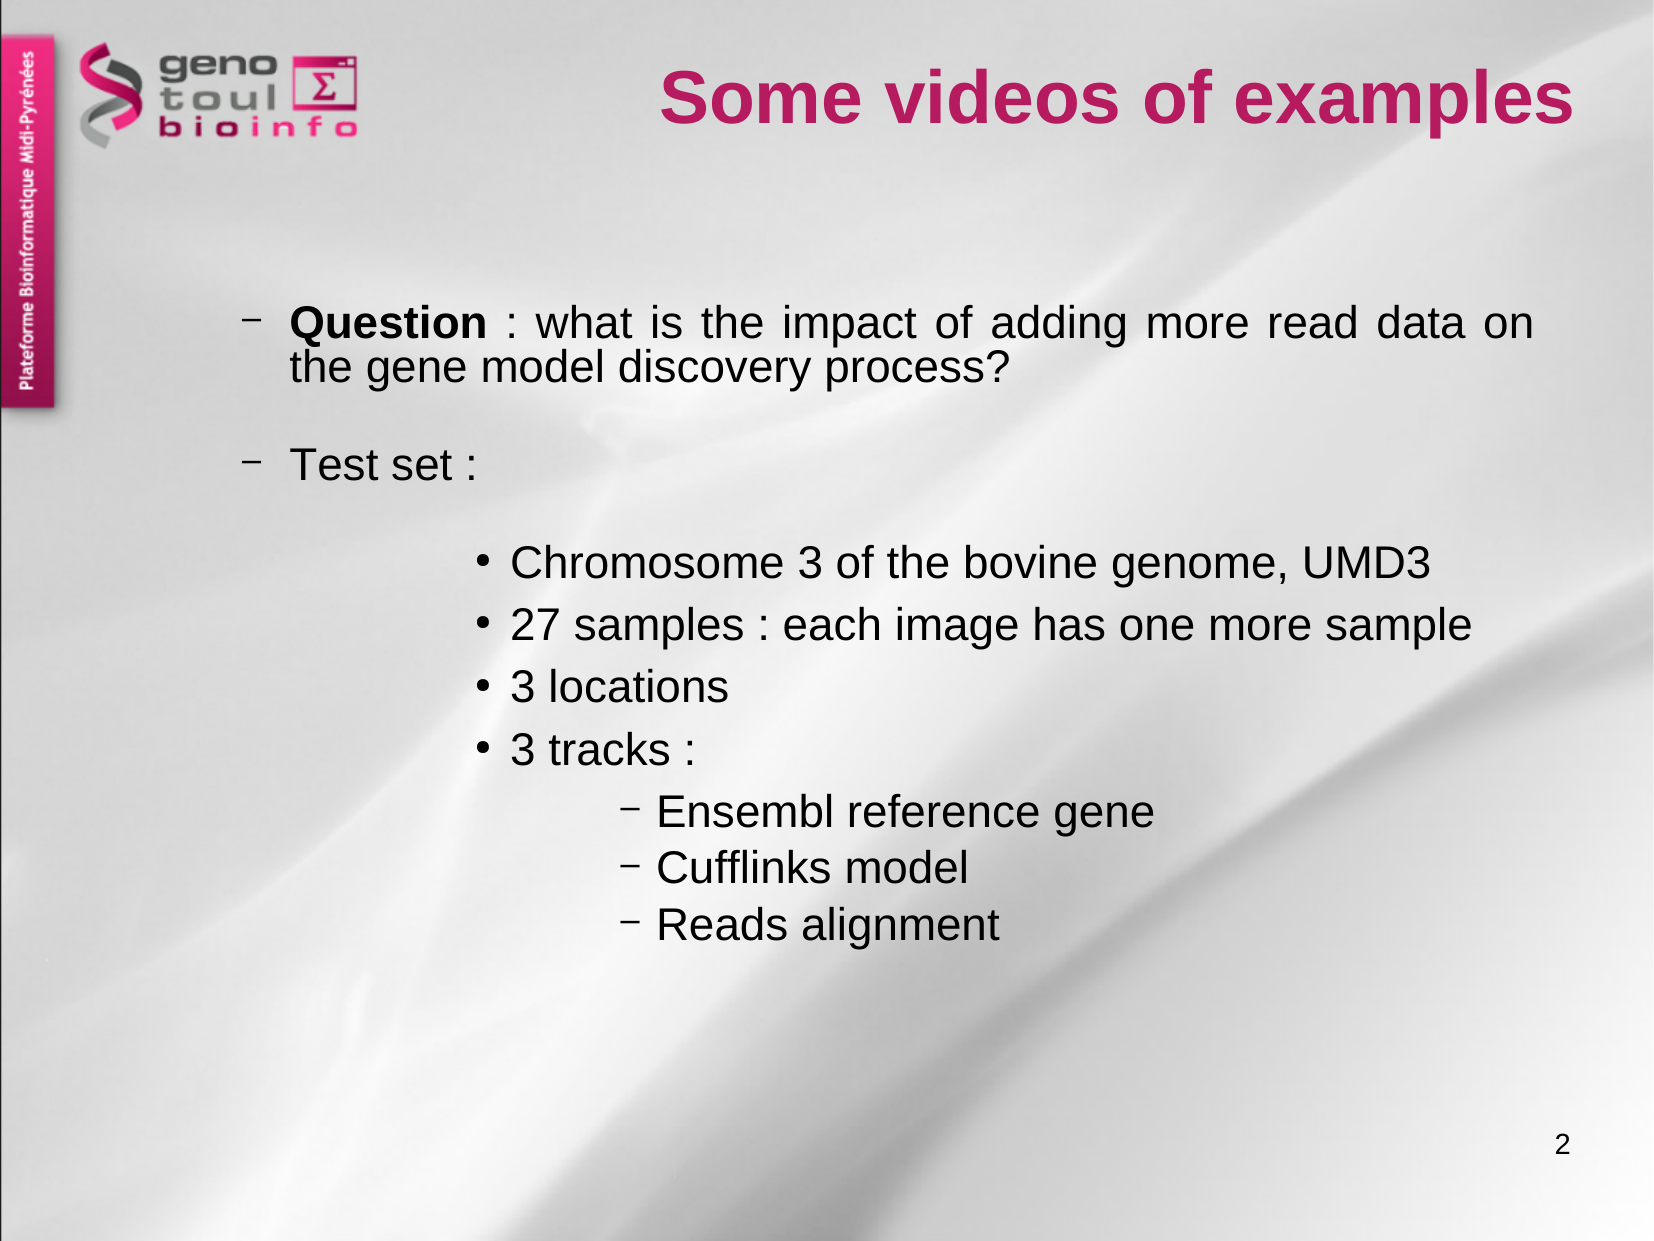

Some videos of examples
# Question : what is the impact of adding more read data on the gene model discovery process?
Test set :
Chromosome 3 of the bovine genome, UMD3
27 samples : each image has one more sample
3 locations
3 tracks :
Ensembl reference gene
Cufflinks model
Reads alignment